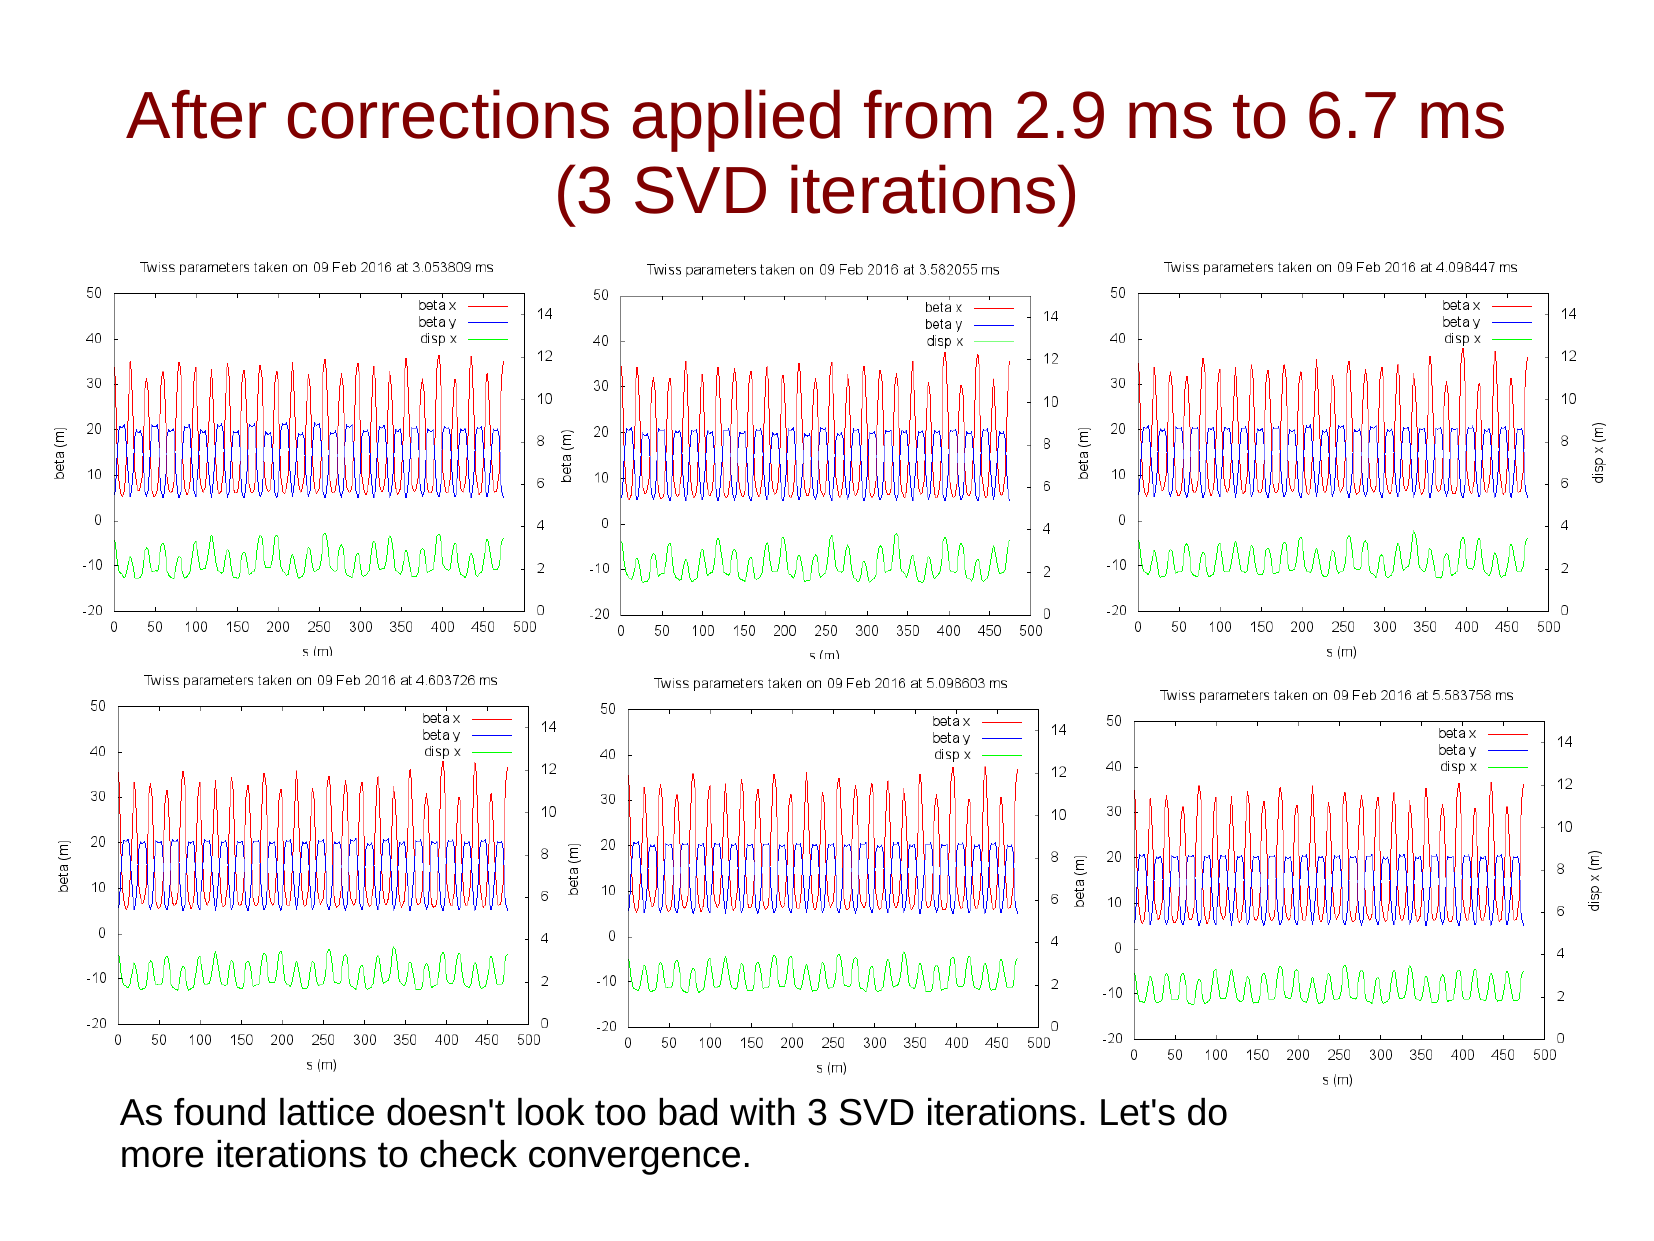

# After corrections applied from 2.9 ms to 6.7 ms (3 SVD iterations)
As found lattice doesn't look too bad with 3 SVD iterations. Let's do more iterations to check convergence.